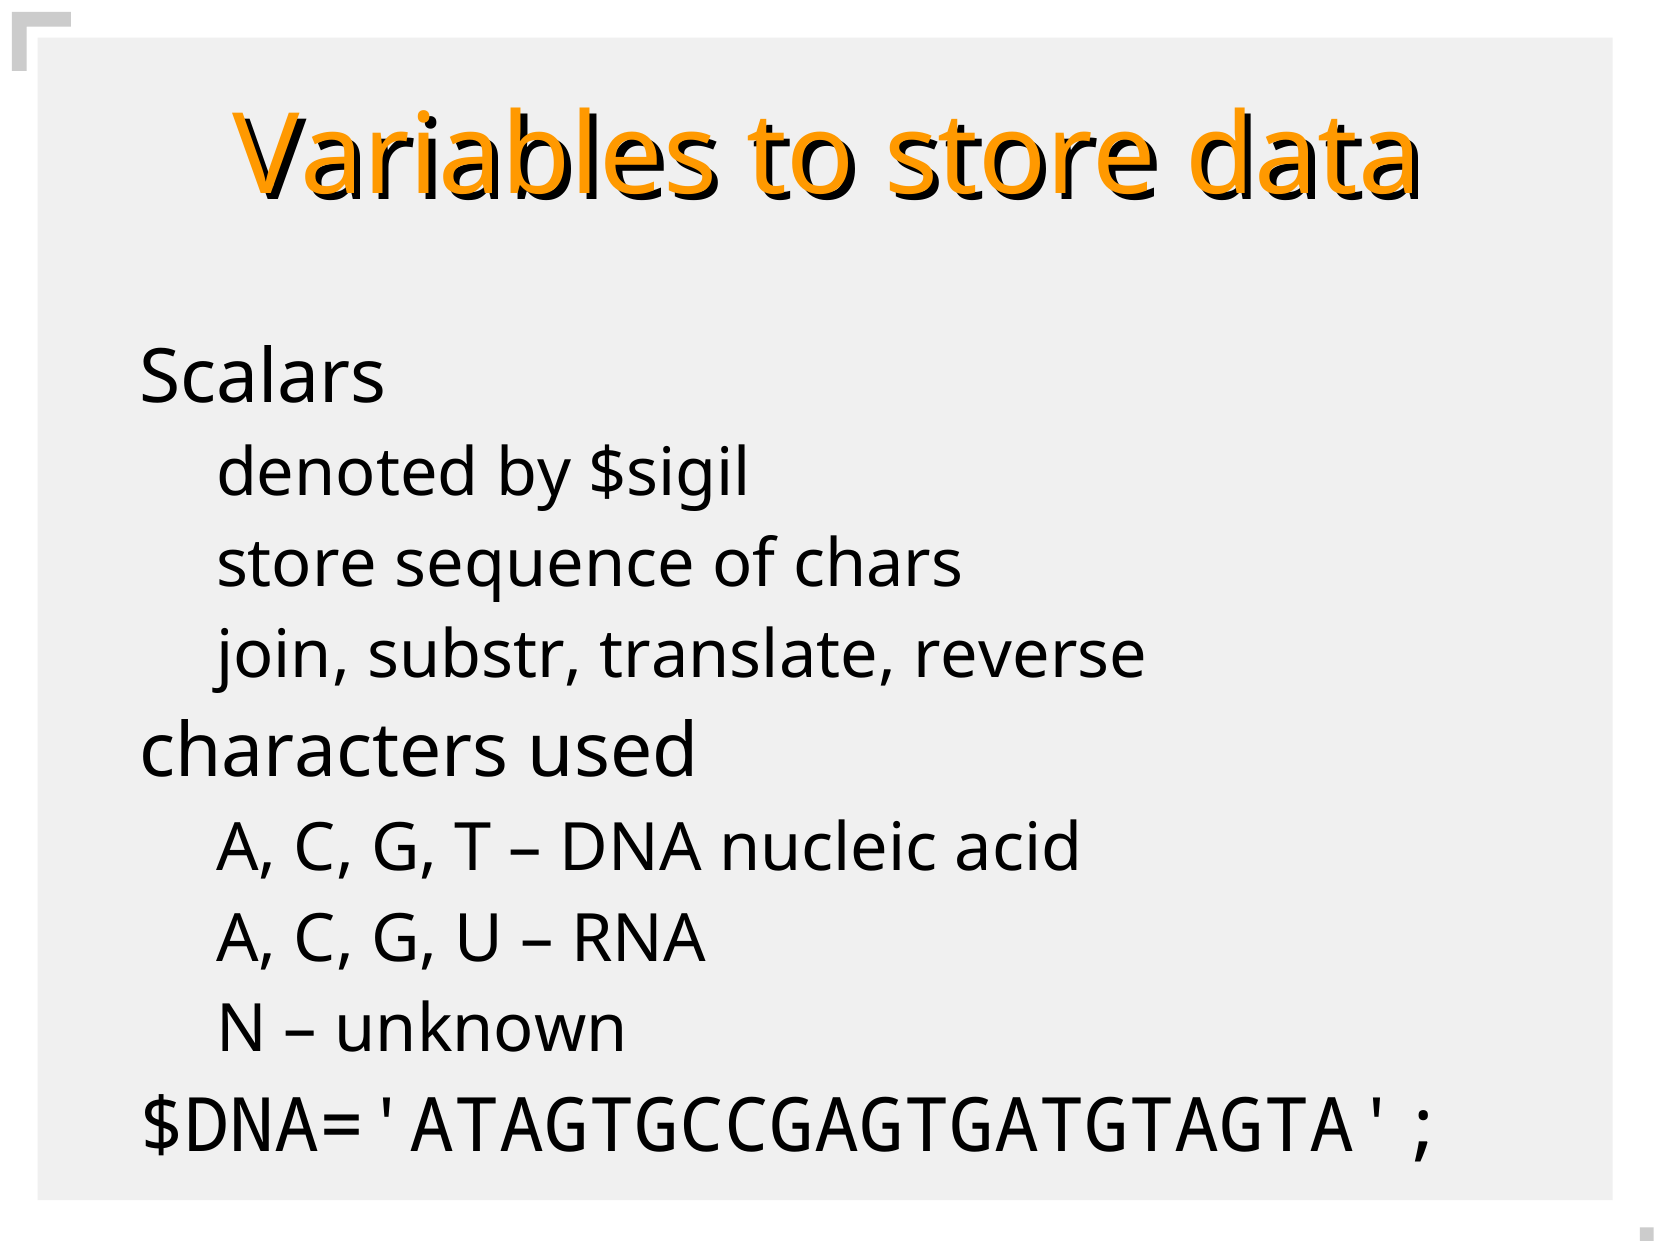

# Variables to store data
Scalars
denoted by $sigil
store sequence of chars
join, substr, translate, reverse
characters used
A, C, G, T – DNA nucleic acid
A, C, G, U – RNA
N – unknown
$DNA='ATAGTGCCGAGTGATGTAGTA';